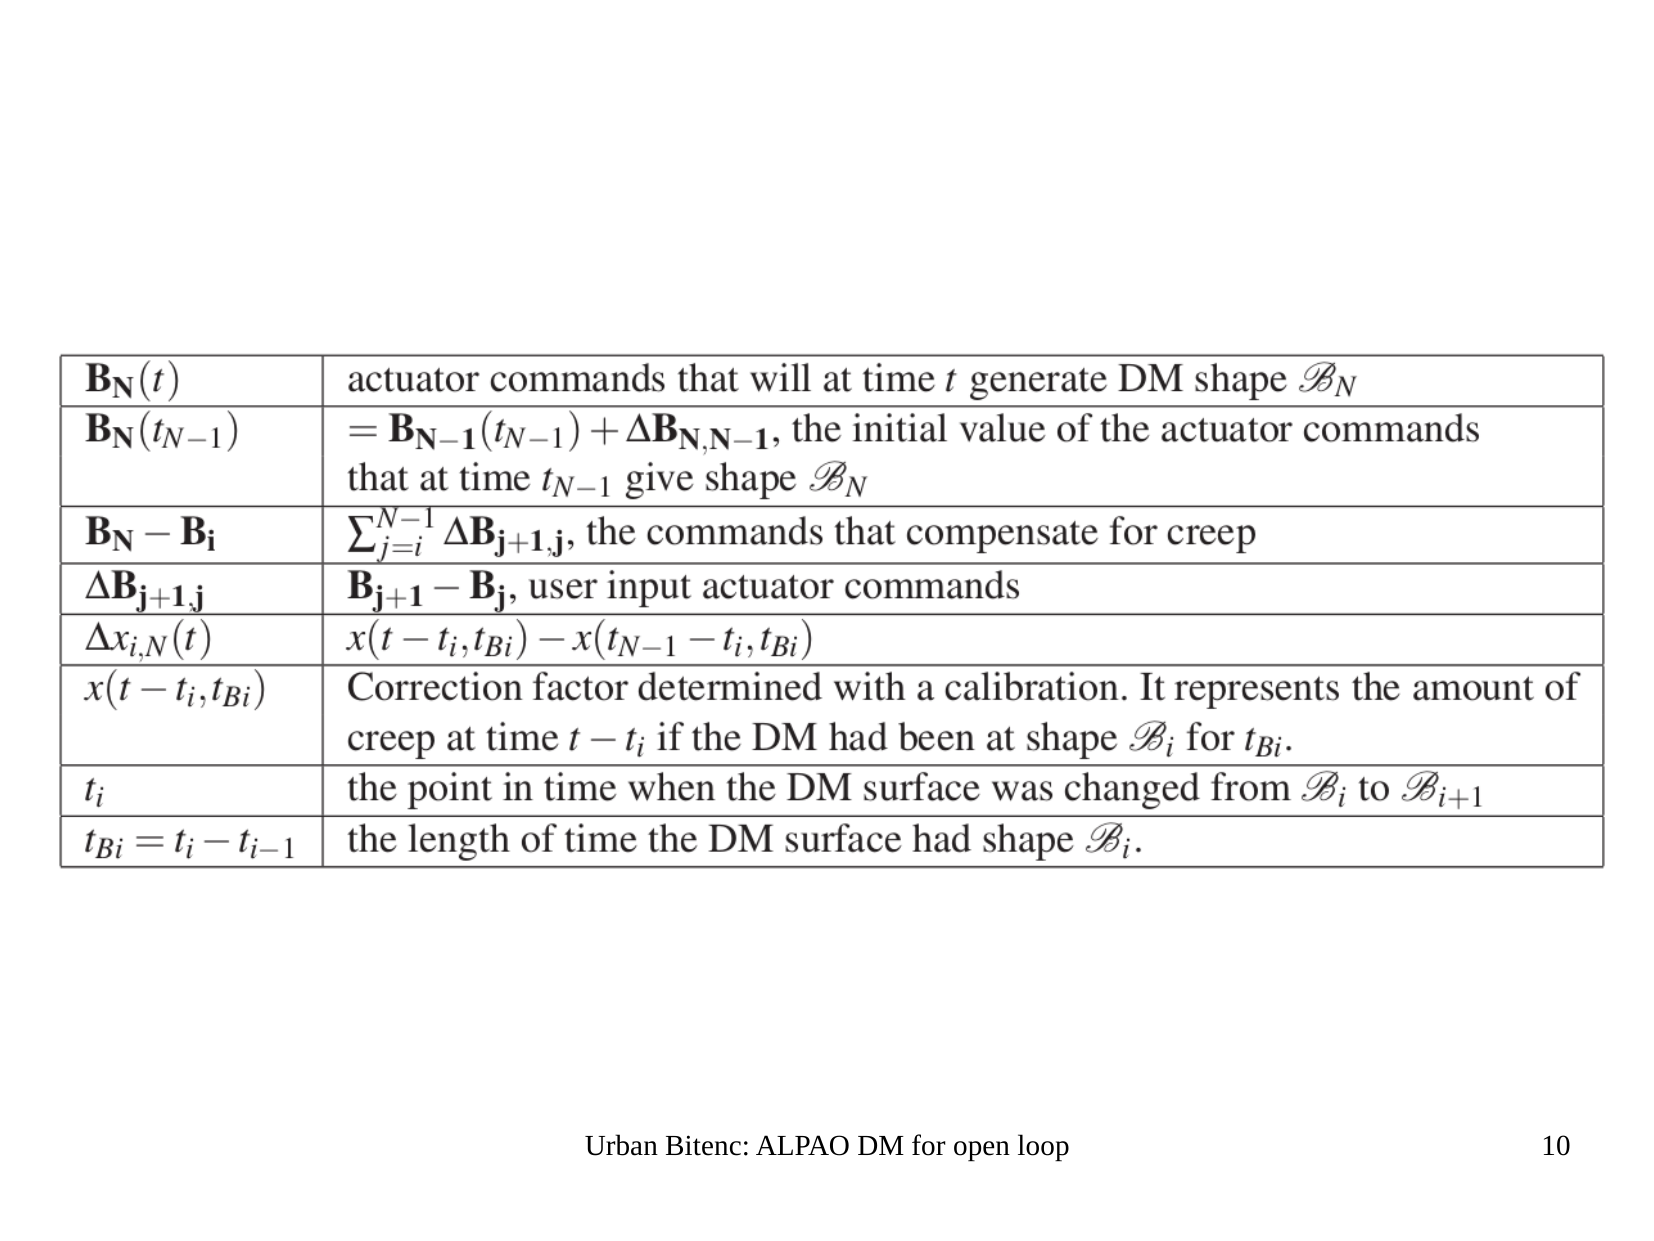

#
Urban Bitenc: ALPAO DM for open loop
10